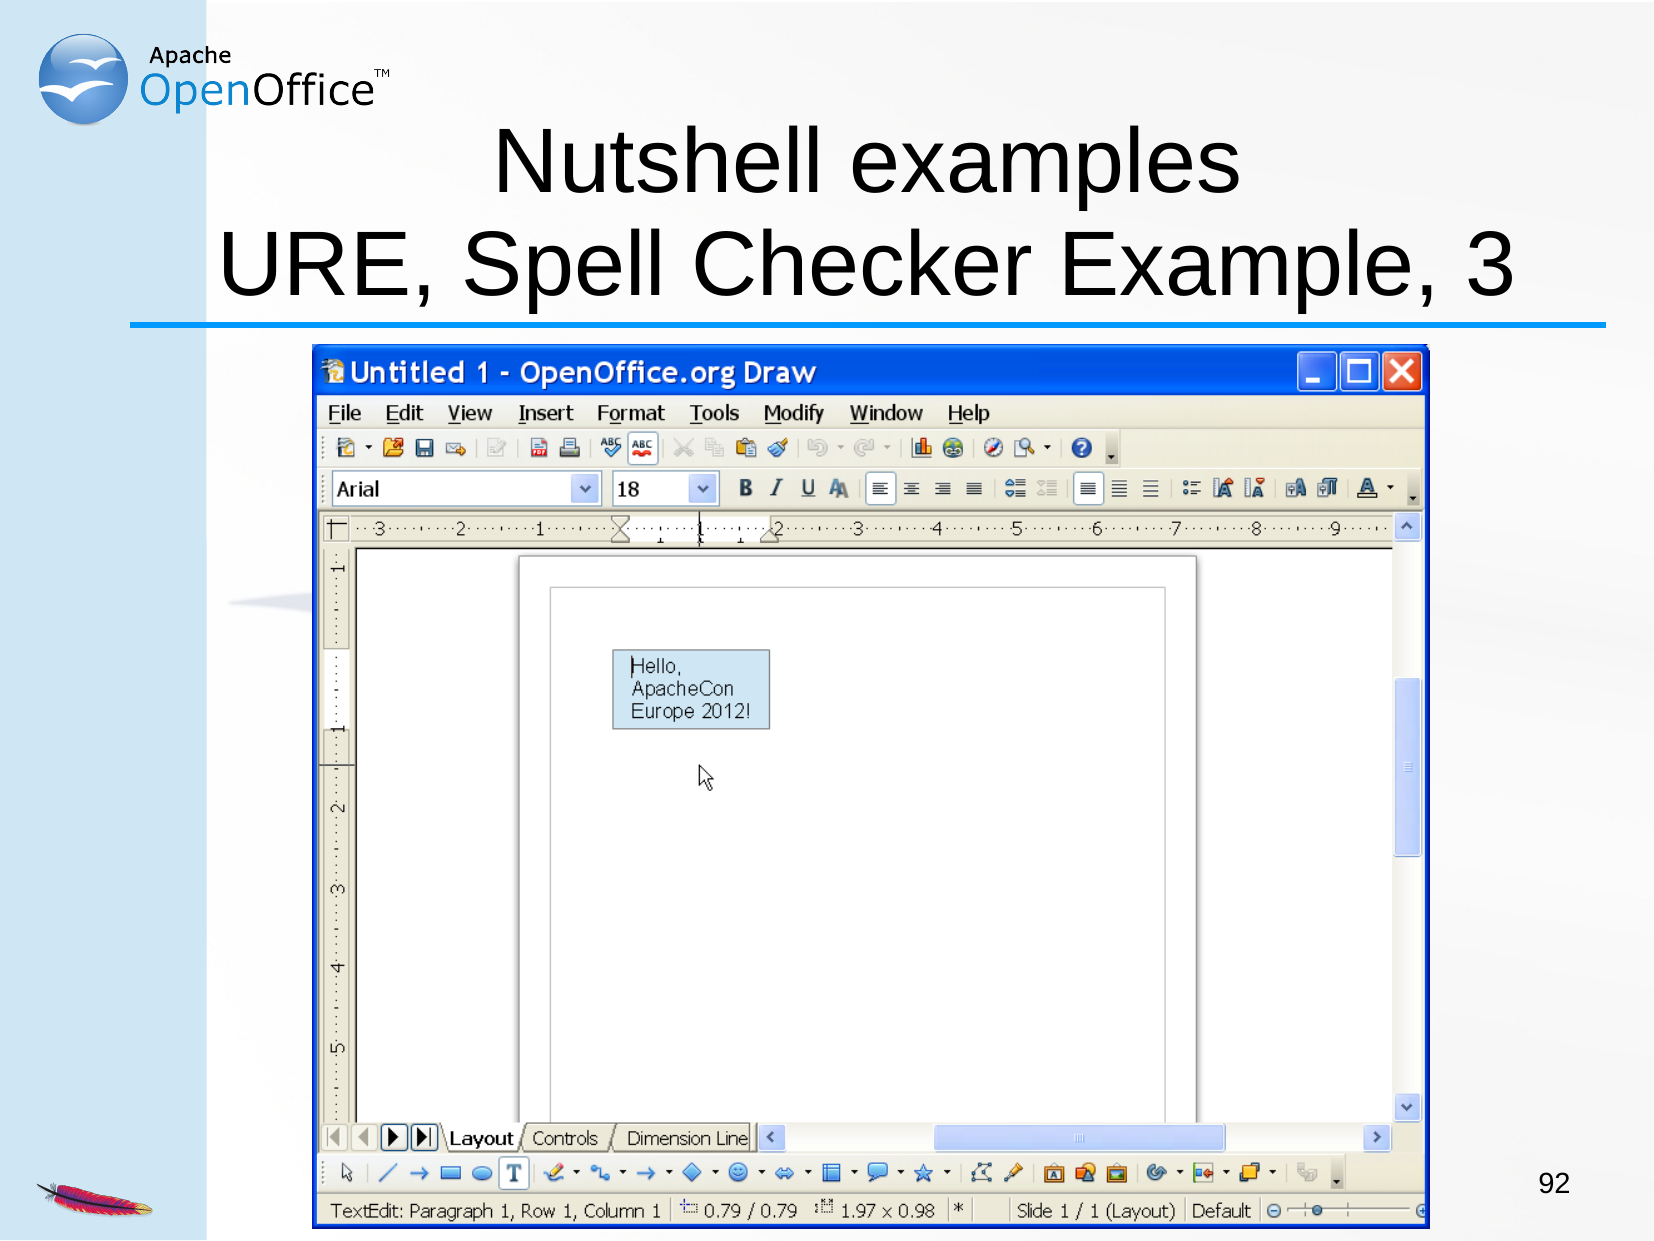

# Nutshell examples URE, Spell Checker Example, 3
92